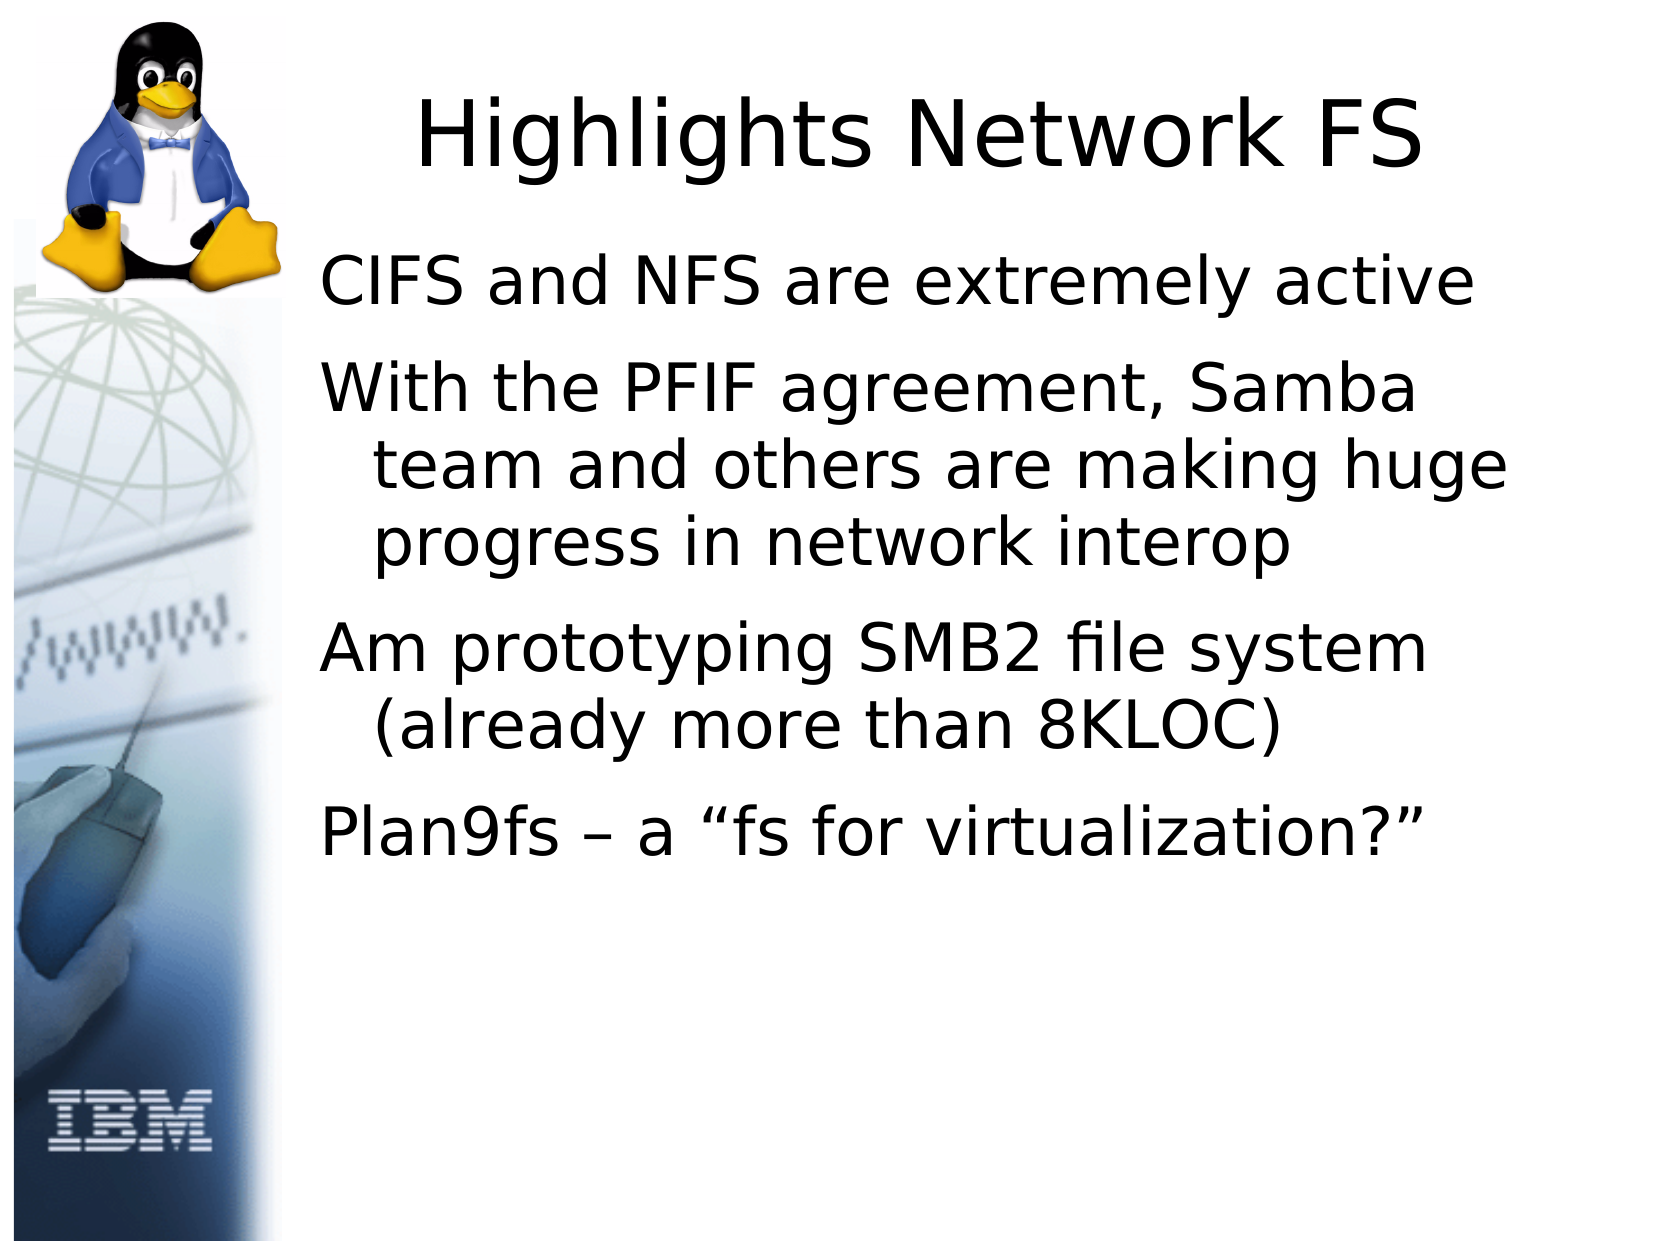

# Highlights Network FS
CIFS and NFS are extremely active
With the PFIF agreement, Samba team and others are making huge progress in network interop
Am prototyping SMB2 file system (already more than 8KLOC)
Plan9fs – a “fs for virtualization?”